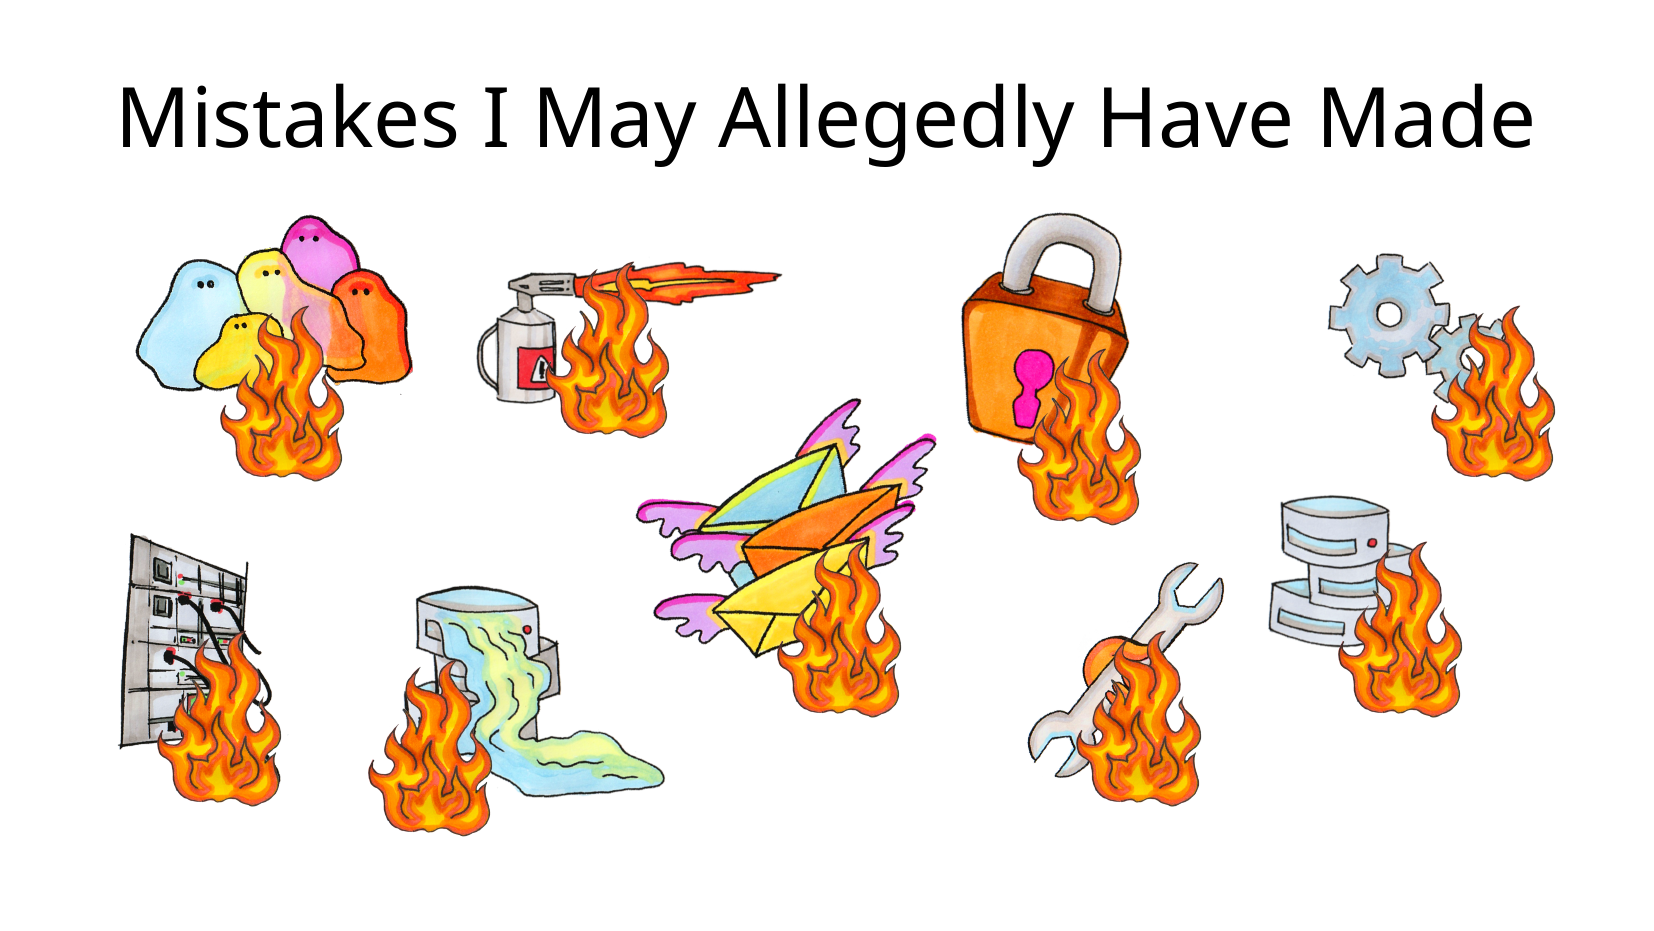

# Mistakes I May Allegedly Have Made